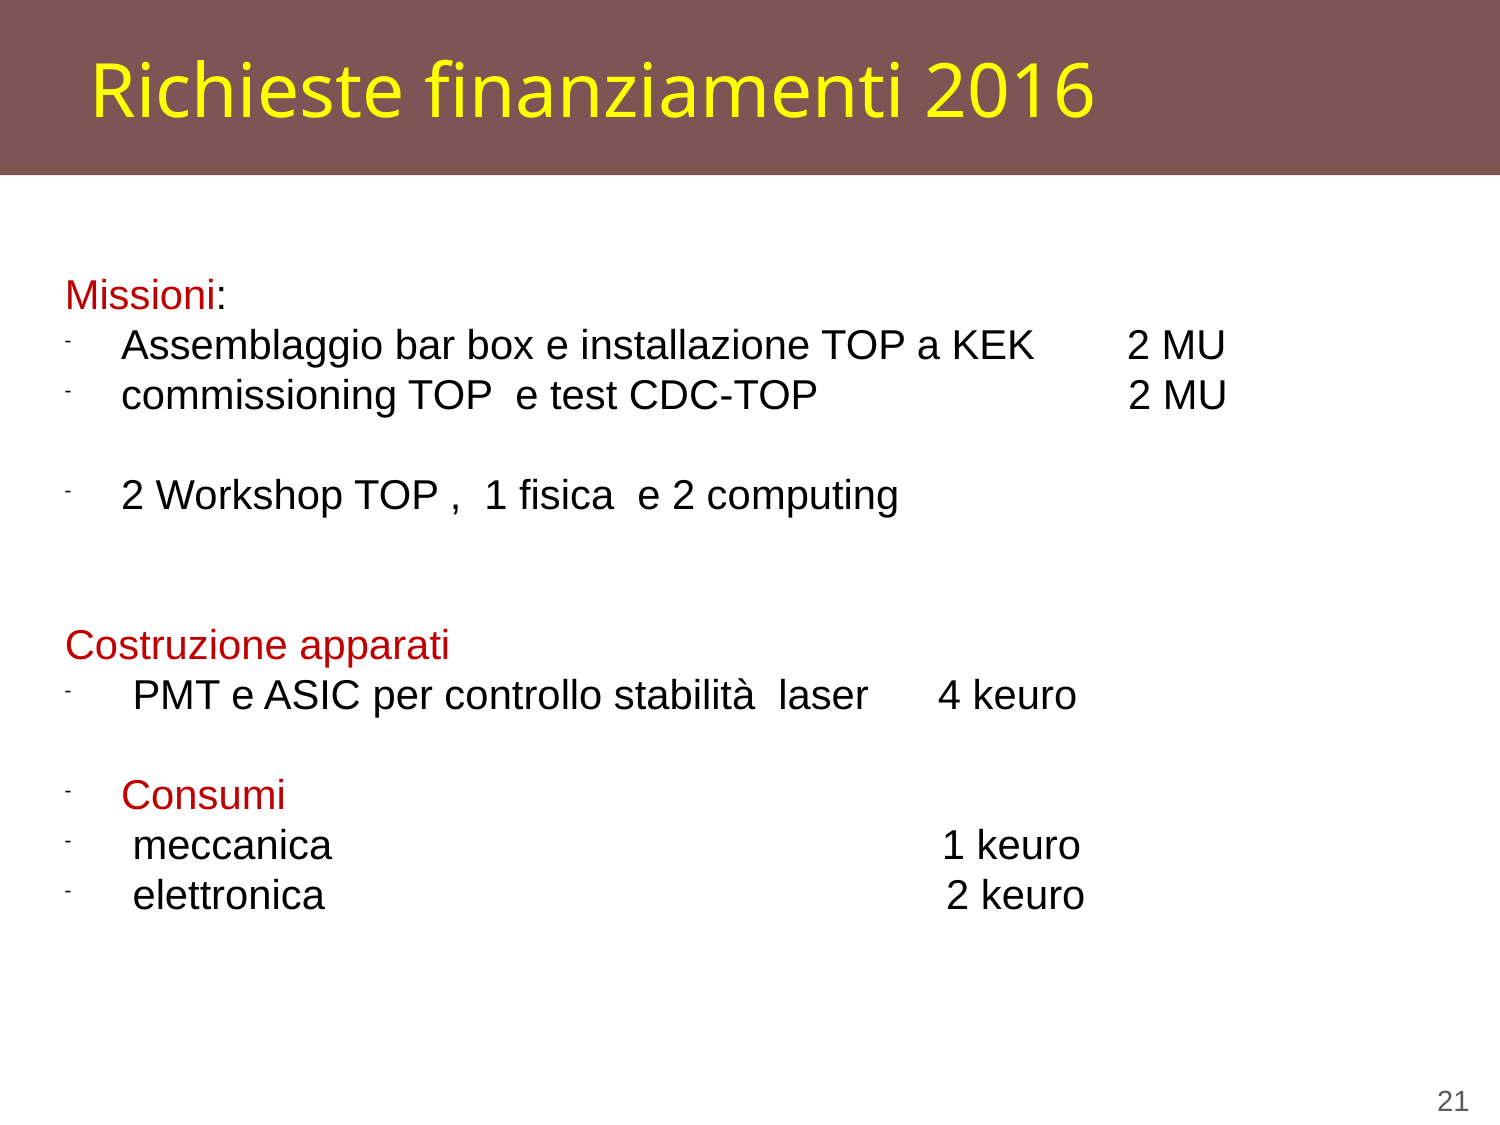

# Richieste finanziamenti 2016
Missioni:
Assemblaggio bar box e installazione TOP a KEK 2 MU
commissioning TOP e test CDC-TOP 2 MU
2 Workshop TOP , 1 fisica e 2 computing
Costruzione apparati
 PMT e ASIC per controllo stabilità laser 4 keuro
Consumi
 meccanica 1 keuro
 elettronica 2 keuro